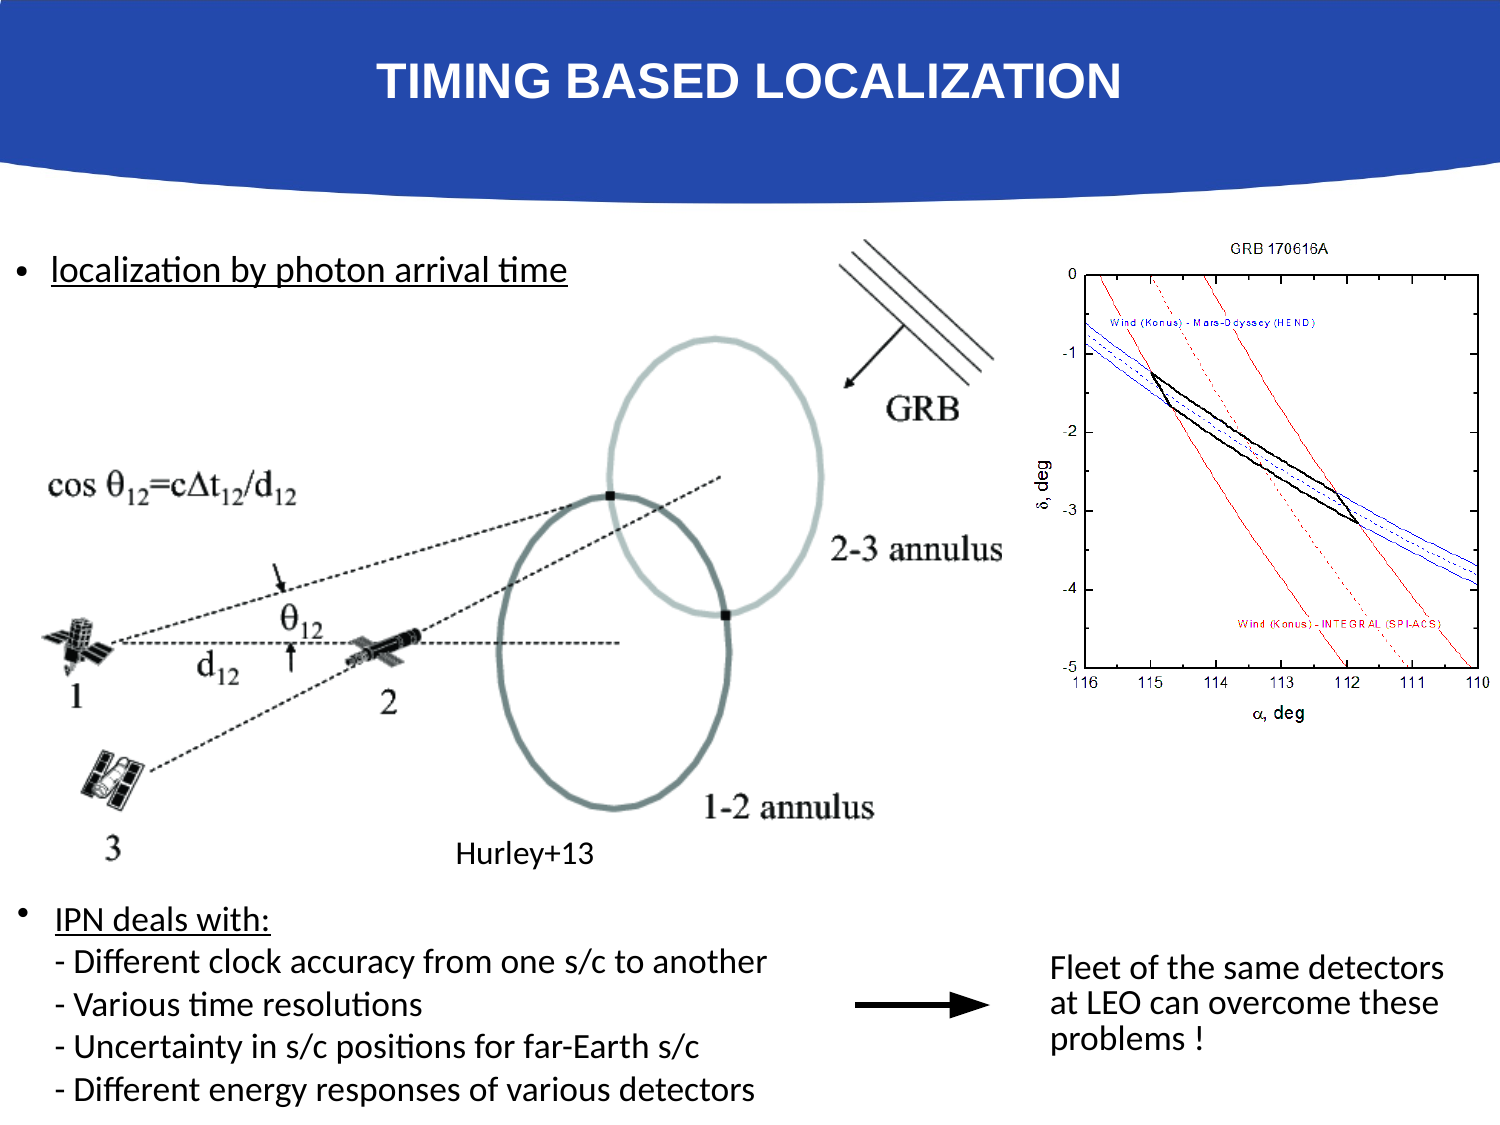

# Timing based localization
localization by photon arrival time
Hurley+13
IPN deals with:
- Different clock accuracy from one s/c to another
- Various time resolutions
- Uncertainty in s/c positions for far-Earth s/c
- Different energy responses of various detectors
Fleet of the same detectors at LEO can overcome these problems !